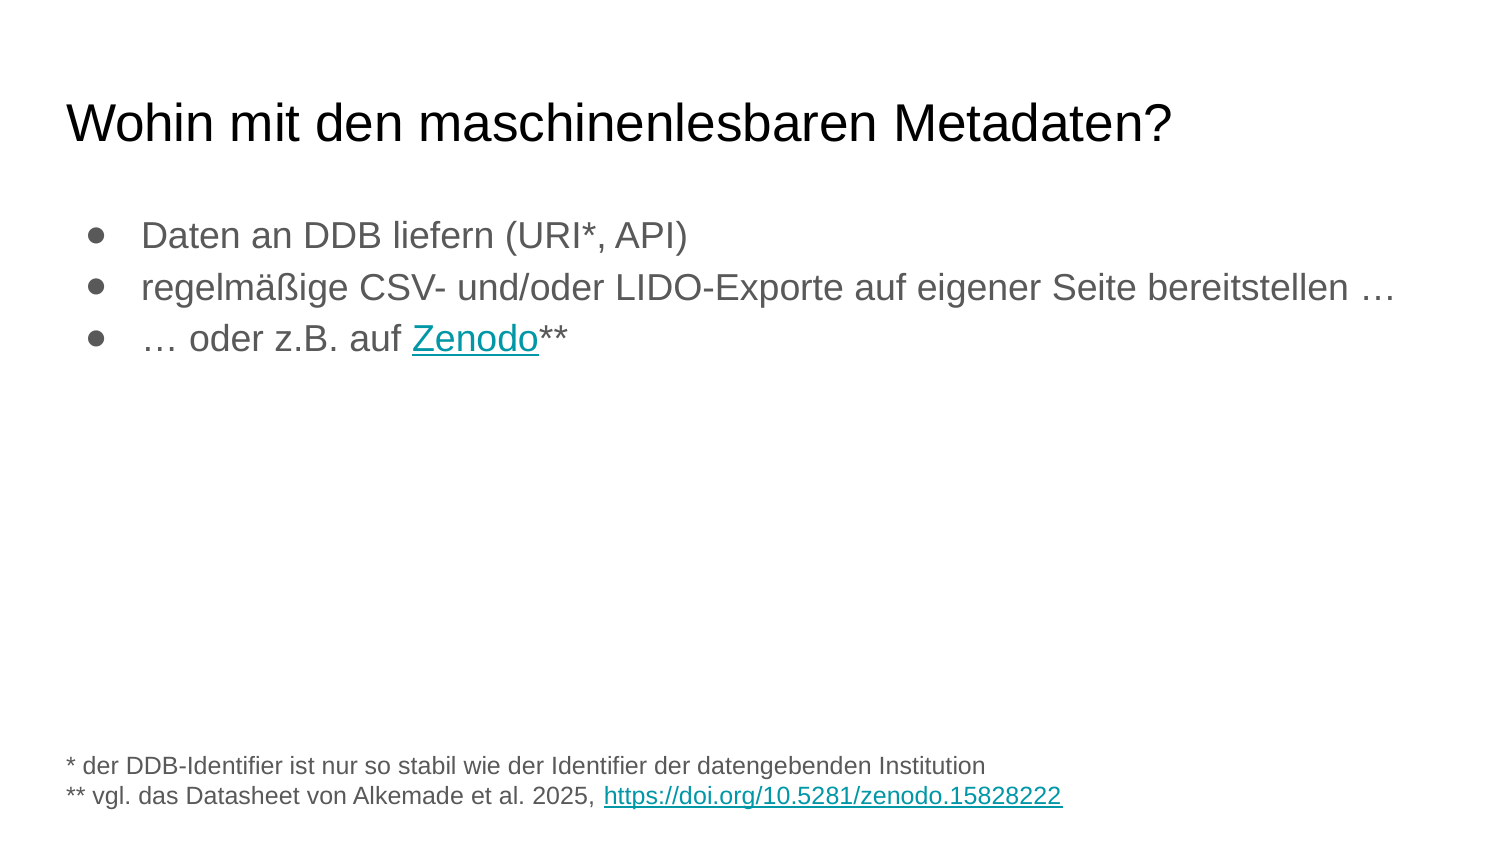

# Wohin mit den maschinenlesbaren Metadaten?
Daten an DDB liefern (URI*, API)
regelmäßige CSV- und/oder LIDO-Exporte auf eigener Seite bereitstellen …
… oder z.B. auf Zenodo**
* der DDB-Identifier ist nur so stabil wie der Identifier der datengebenden Institution
** vgl. das Datasheet von Alkemade et al. 2025, https://doi.org/10.5281/zenodo.15828222